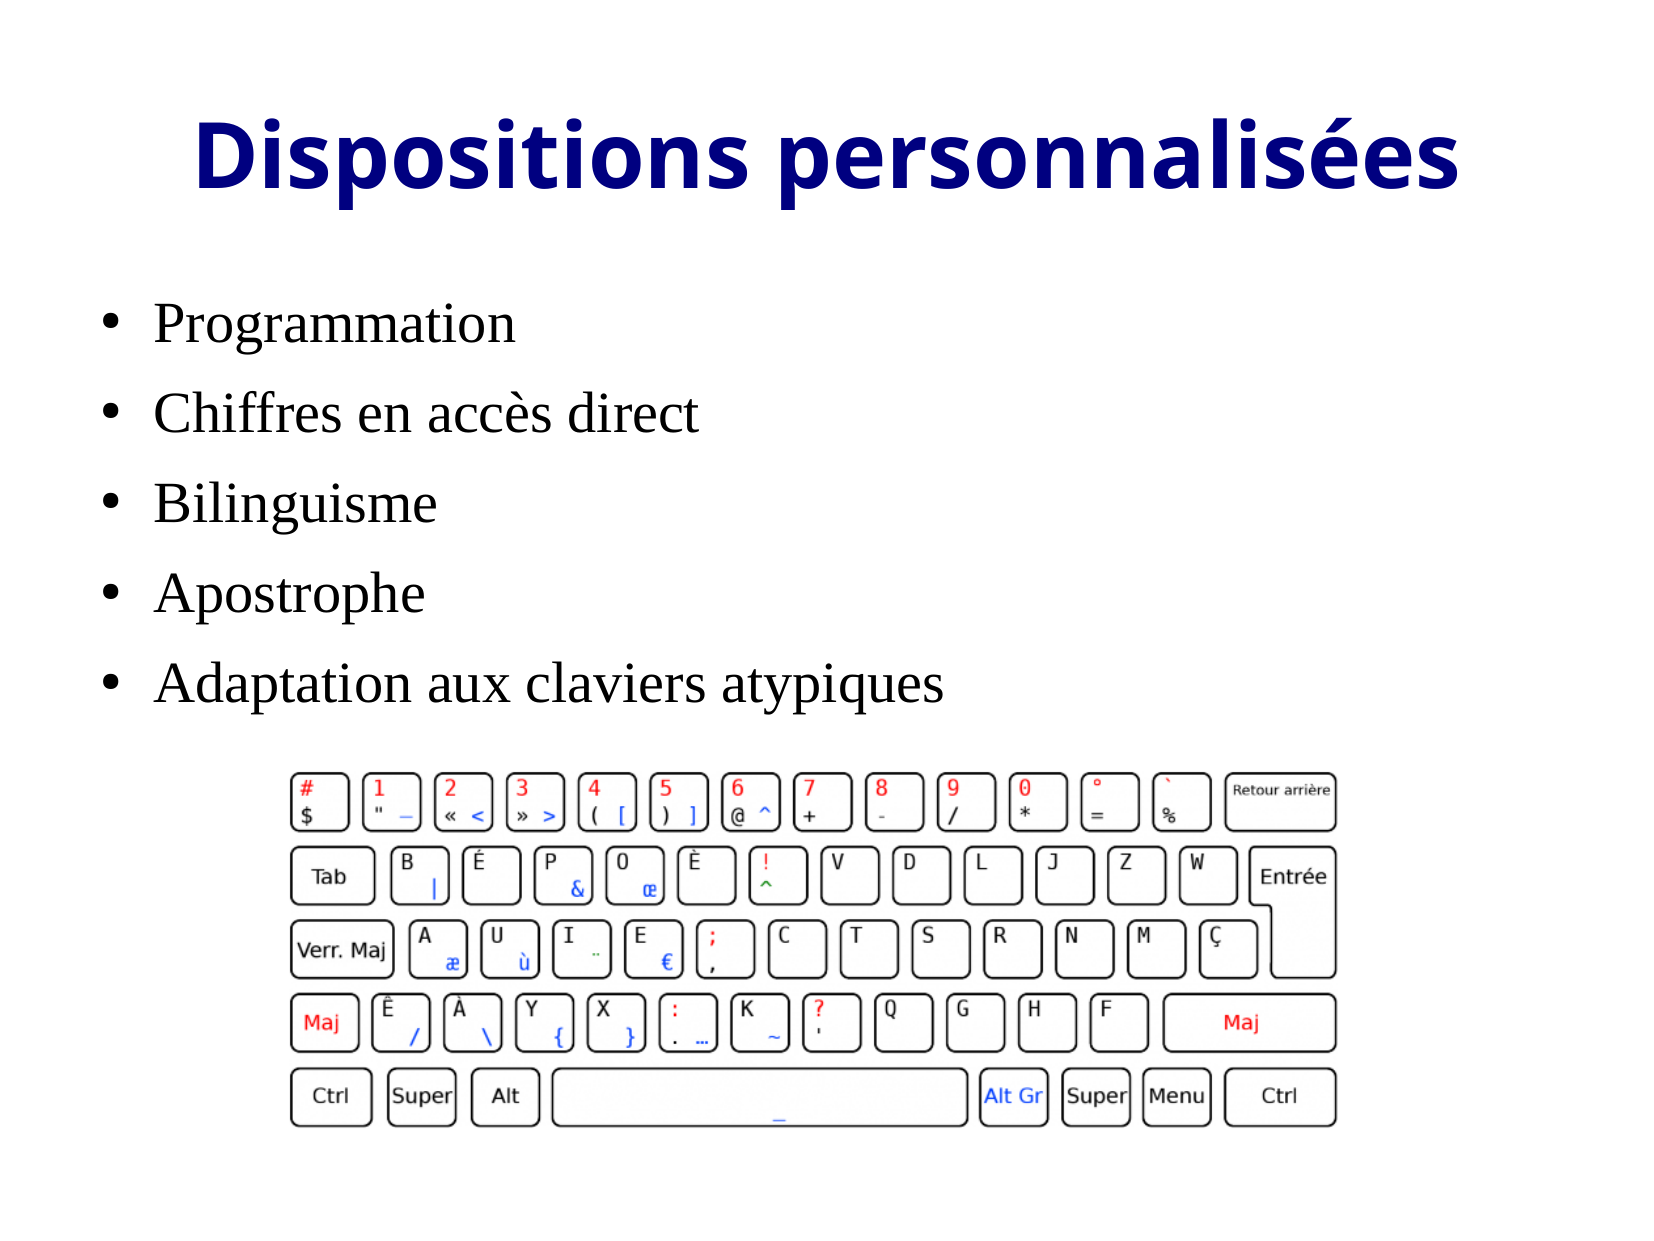

# Dispositions personnalisées
Programmation
Chiffres en accès direct
Bilinguisme
Apostrophe
Adaptation aux claviers atypiques